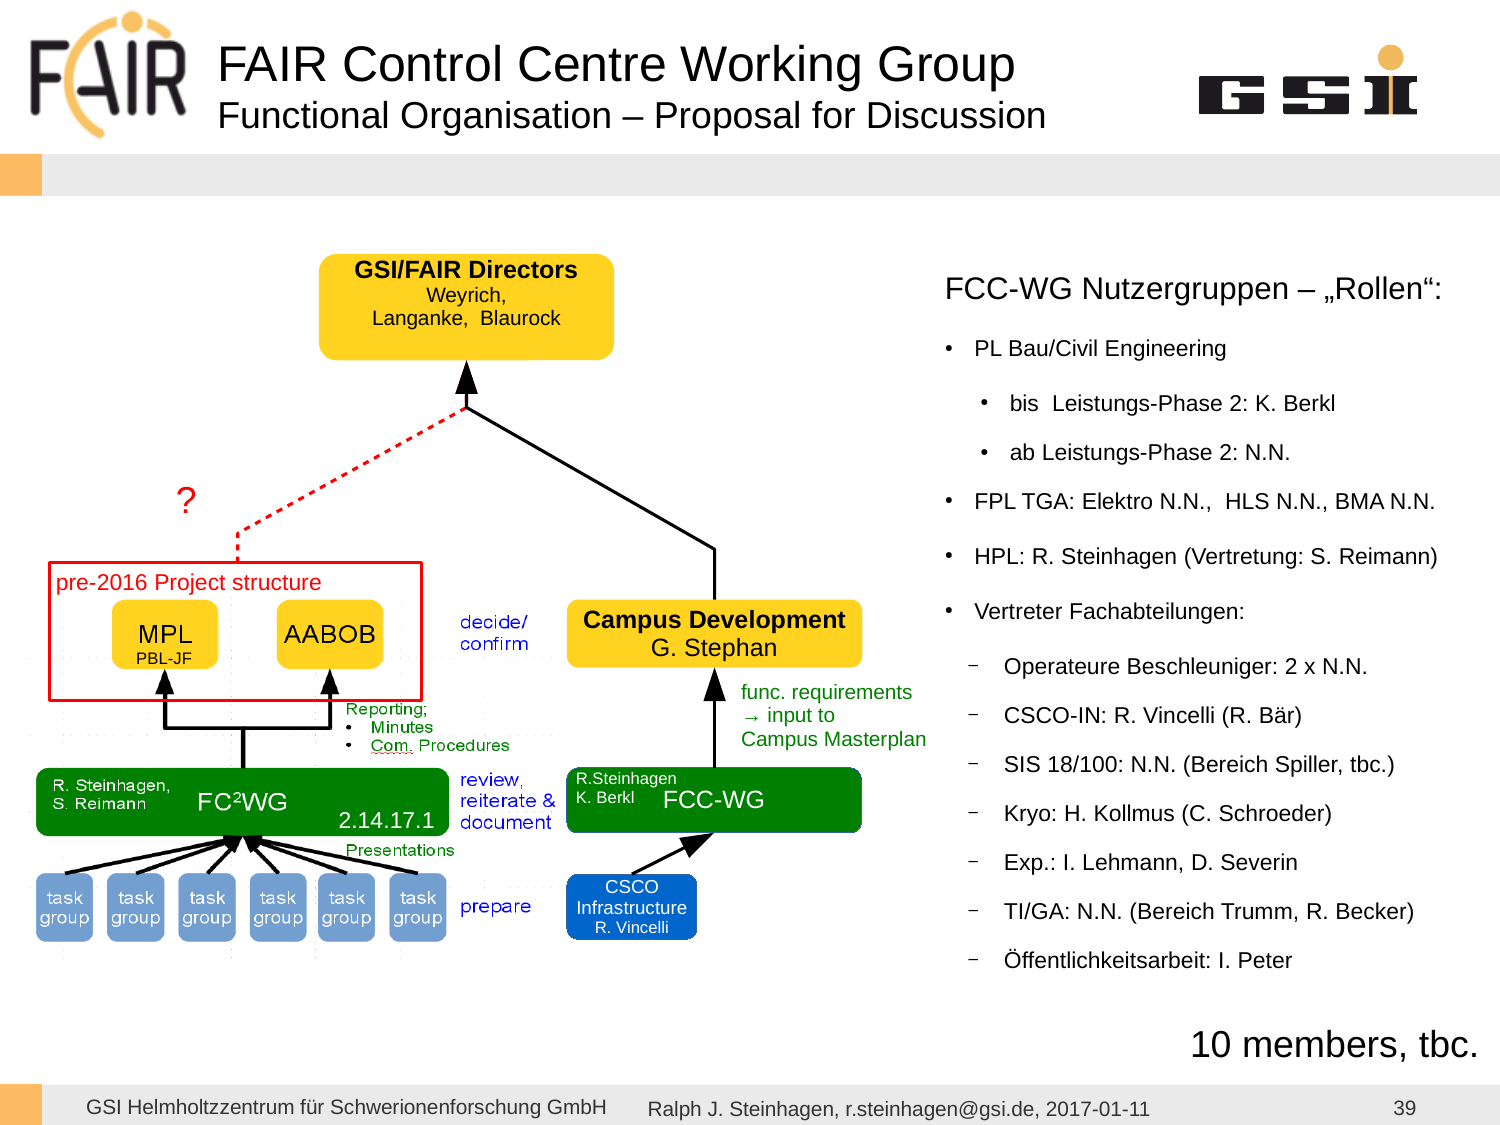

# FAIR Control Centre Working Group Functional Organisation – Proposal for Discussion
GSI/FAIR Directors
Weyrich,
Langanke, Blaurock
FCC-WG Nutzergruppen – „Rollen“:
PL Bau/Civil Engineering
bis Leistungs-Phase 2: K. Berkl
ab Leistungs-Phase 2: N.N.
FPL TGA: Elektro N.N., HLS N.N., BMA N.N.
HPL: R. Steinhagen (Vertretung: S. Reimann)
Vertreter Fachabteilungen:
Operateure Beschleuniger: 2 x N.N.
CSCO-IN: R. Vincelli (R. Bär)
SIS 18/100: N.N. (Bereich Spiller, tbc.)
Kryo: H. Kollmus (C. Schroeder)
Exp.: I. Lehmann, D. Severin
TI/GA: N.N. (Bereich Trumm, R. Becker)
Öffentlichkeitsarbeit: I. Peter
?
pre-2016 Project structure
Campus Development
G. Stephan
PBL-JF
func. requirements → input to Campus Masterplan
R.Steinhagen
K. Berkl
FCC-WG
2.14.17.1
2.14.17.2
CSCO
Infrastructure
R. Vincelli
10 members, tbc.